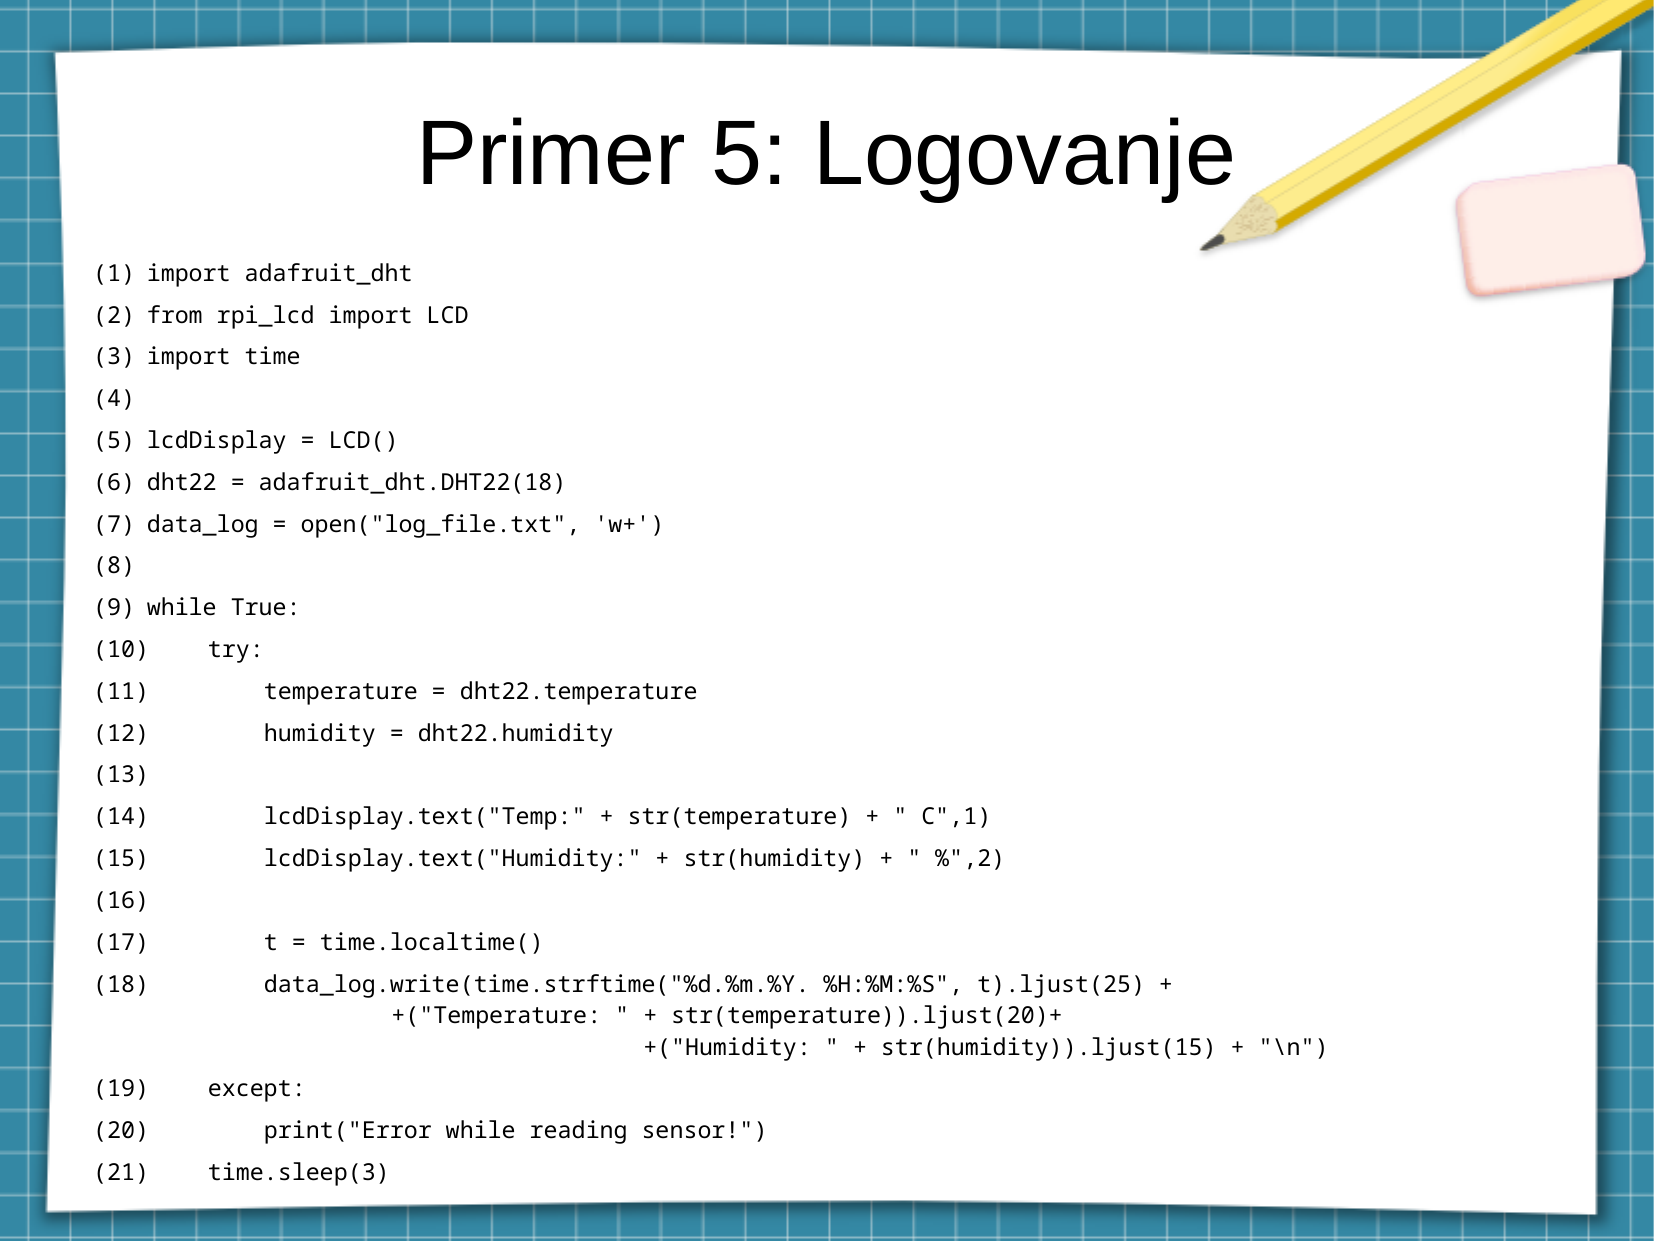

# Primer 5: Logovanje
import adafruit_dht
from rpi_lcd import LCD
import time
lcdDisplay = LCD()
dht22 = adafruit_dht.DHT22(18)
data_log = open("log_file.txt", 'w+')
while True:
 try:
 temperature = dht22.temperature
 humidity = dht22.humidity
 lcdDisplay.text("Temp:" + str(temperature) + " C",1)
 lcdDisplay.text("Humidity:" + str(humidity) + " %",2)
 t = time.localtime()
 data_log.write(time.strftime("%d.%m.%Y. %H:%M:%S", t).ljust(25) + +("Temperature: " + str(temperature)).ljust(20)+
 +("Humidity: " + str(humidity)).ljust(15) + "\n")
 except:
 print("Error while reading sensor!")
 time.sleep(3)